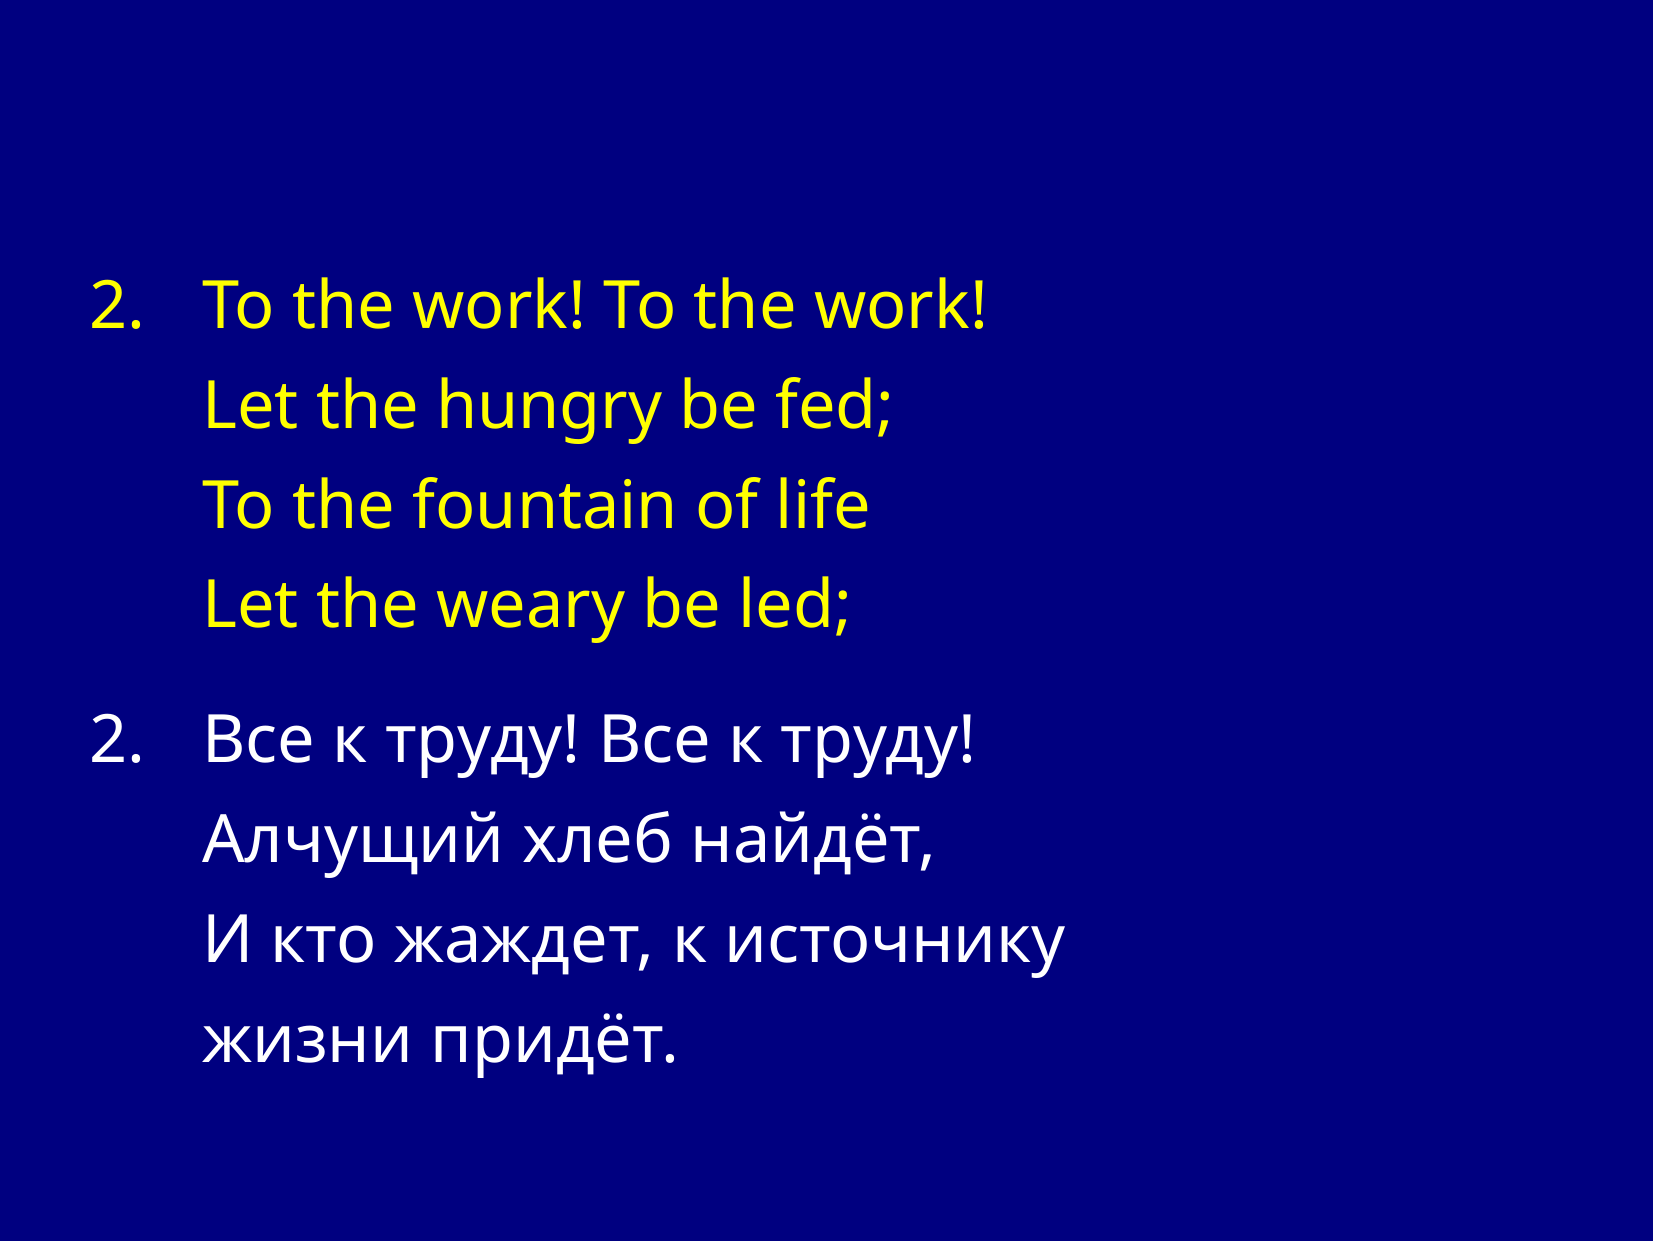

2.	To the work! To the work!
	Let the hungry be fed;
	To the fountain of life
	Let the weary be led;
2.	Все к труду! Все к труду!
	Алчущий хлеб найдёт,
	И кто жаждет, к источнику
	жизни придёт.